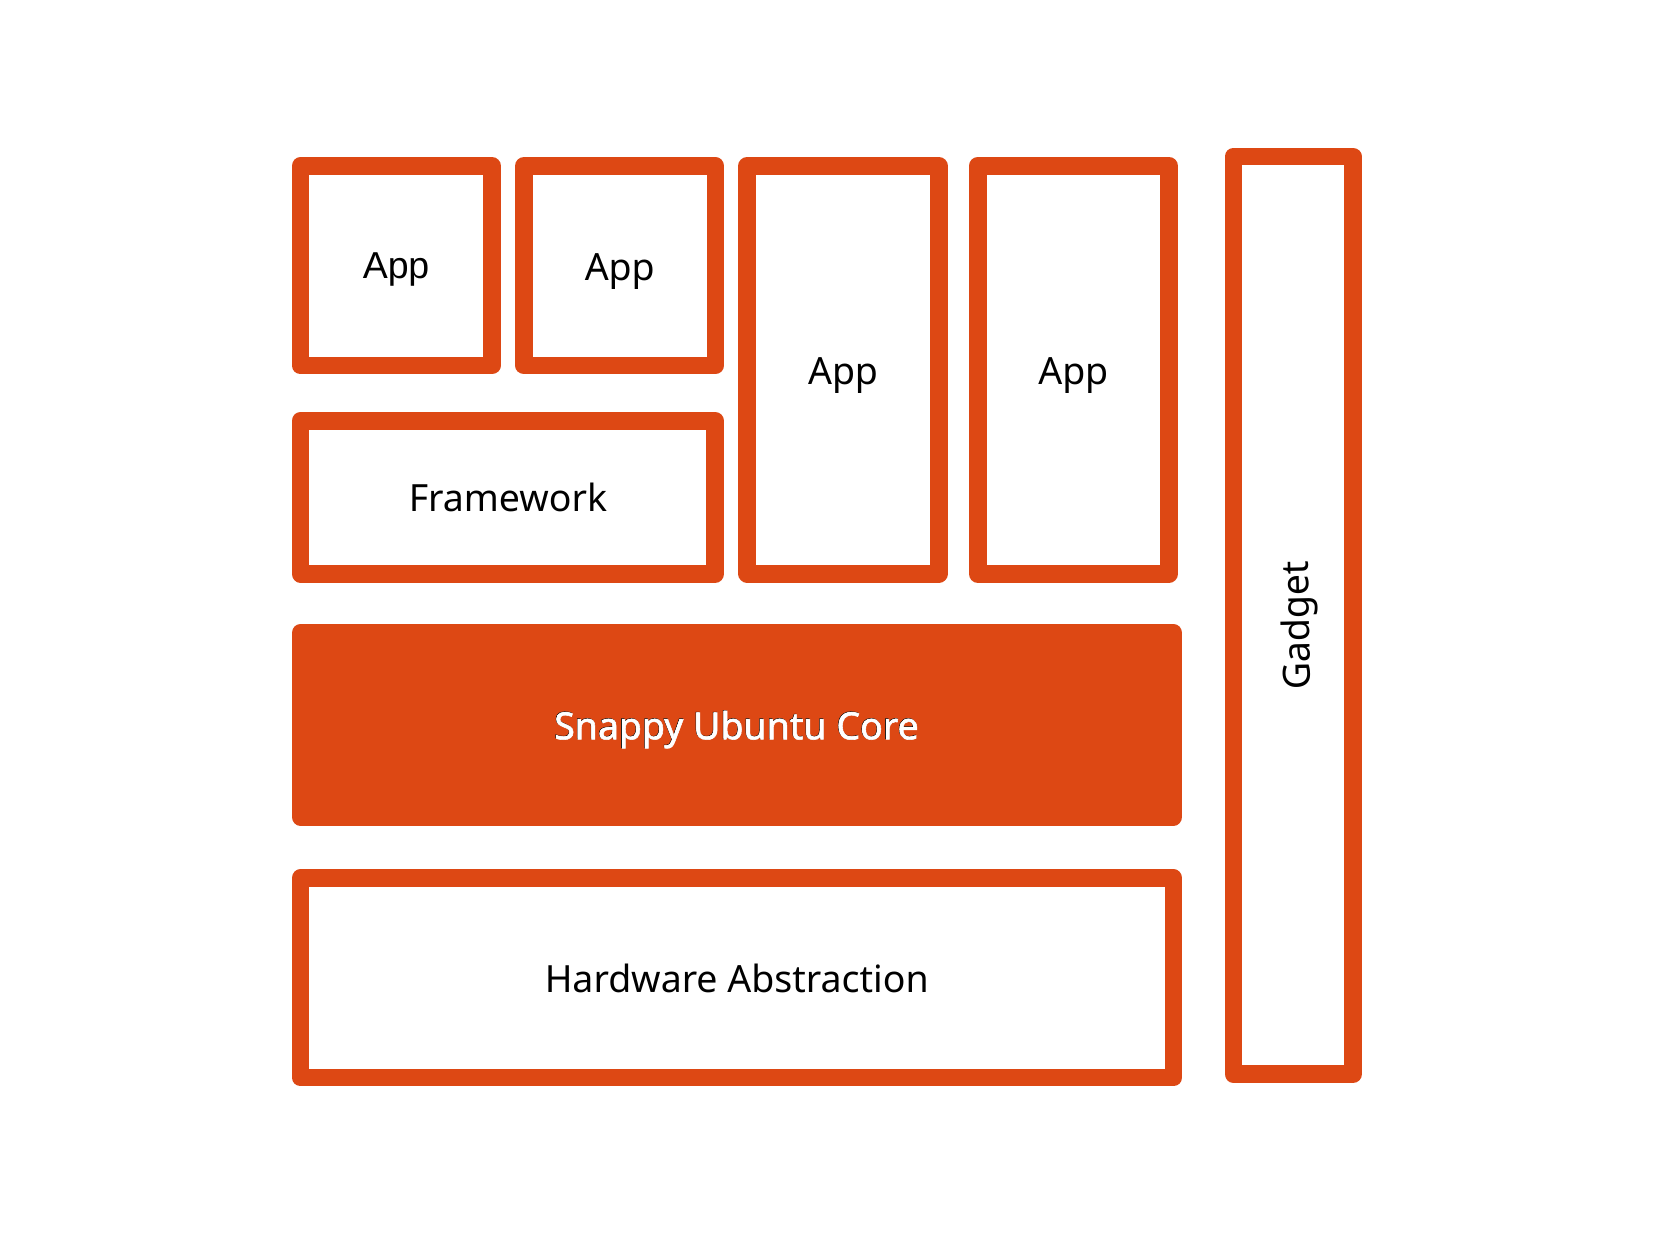

App
App
App
App
Framework
Gadget
Snappy Ubuntu Core
Hardware Abstraction